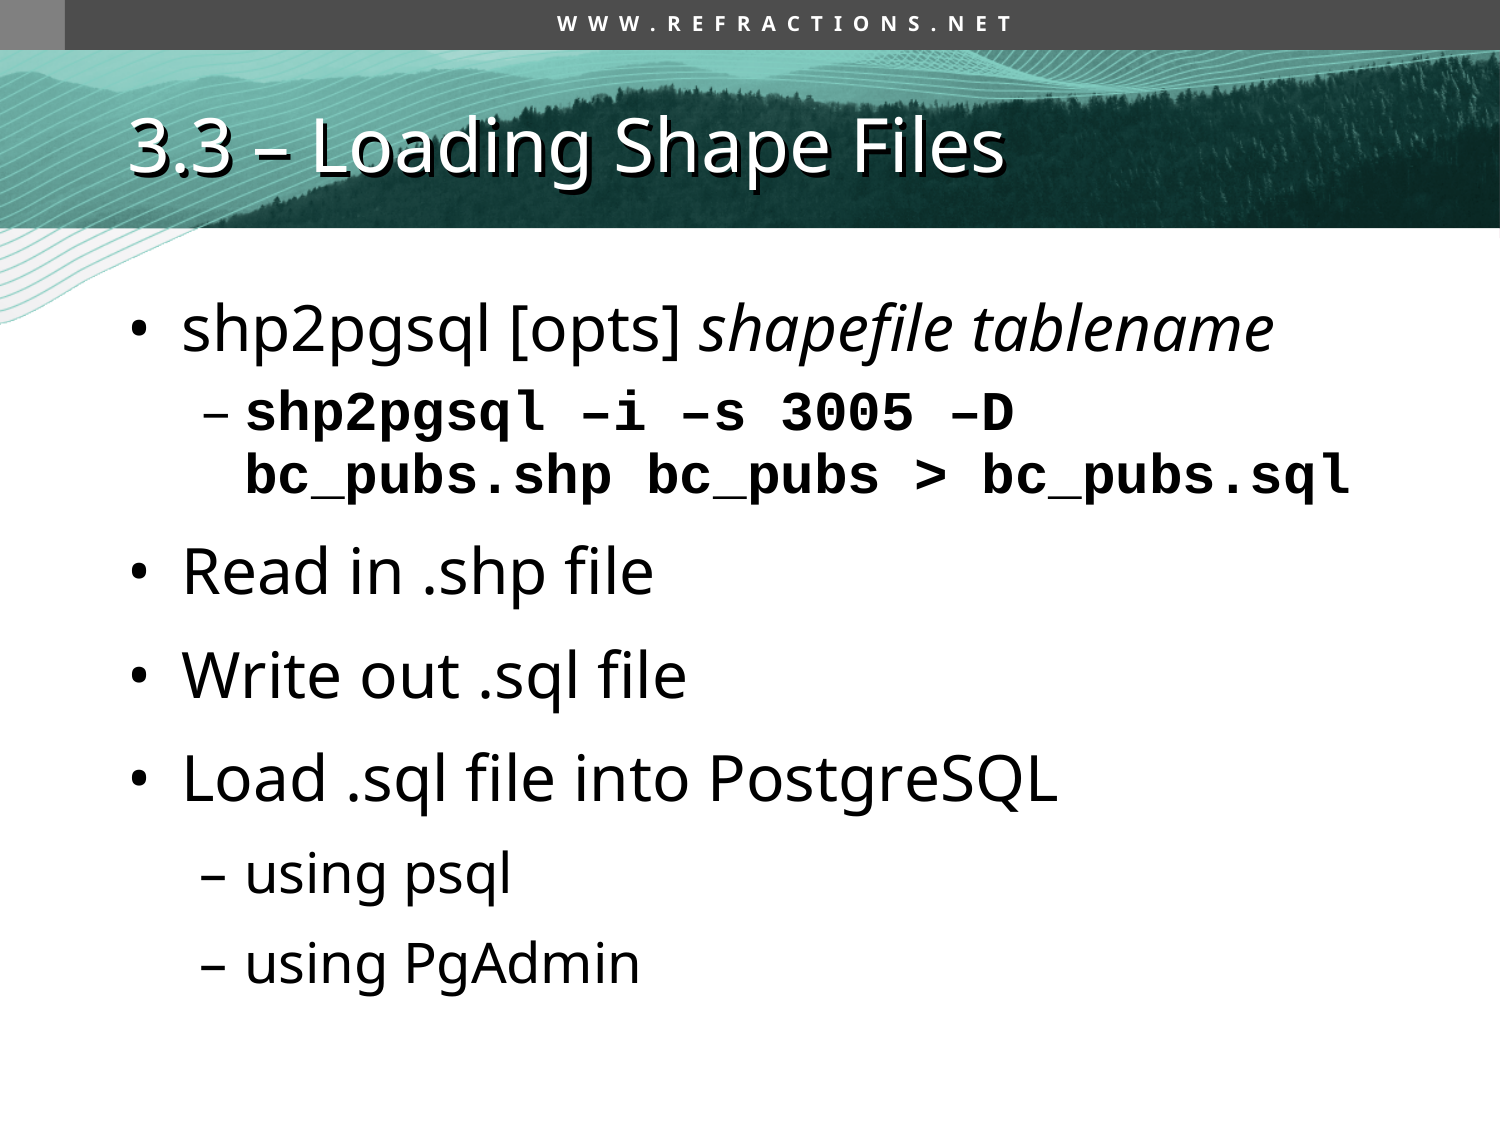

# 3.3 – Loading Shape Files
shp2pgsql [opts] shapefile tablename
shp2pgsql –i –s 3005 –D bc_pubs.shp bc_pubs > bc_pubs.sql
Read in .shp file
Write out .sql file
Load .sql file into PostgreSQL
using psql
using PgAdmin